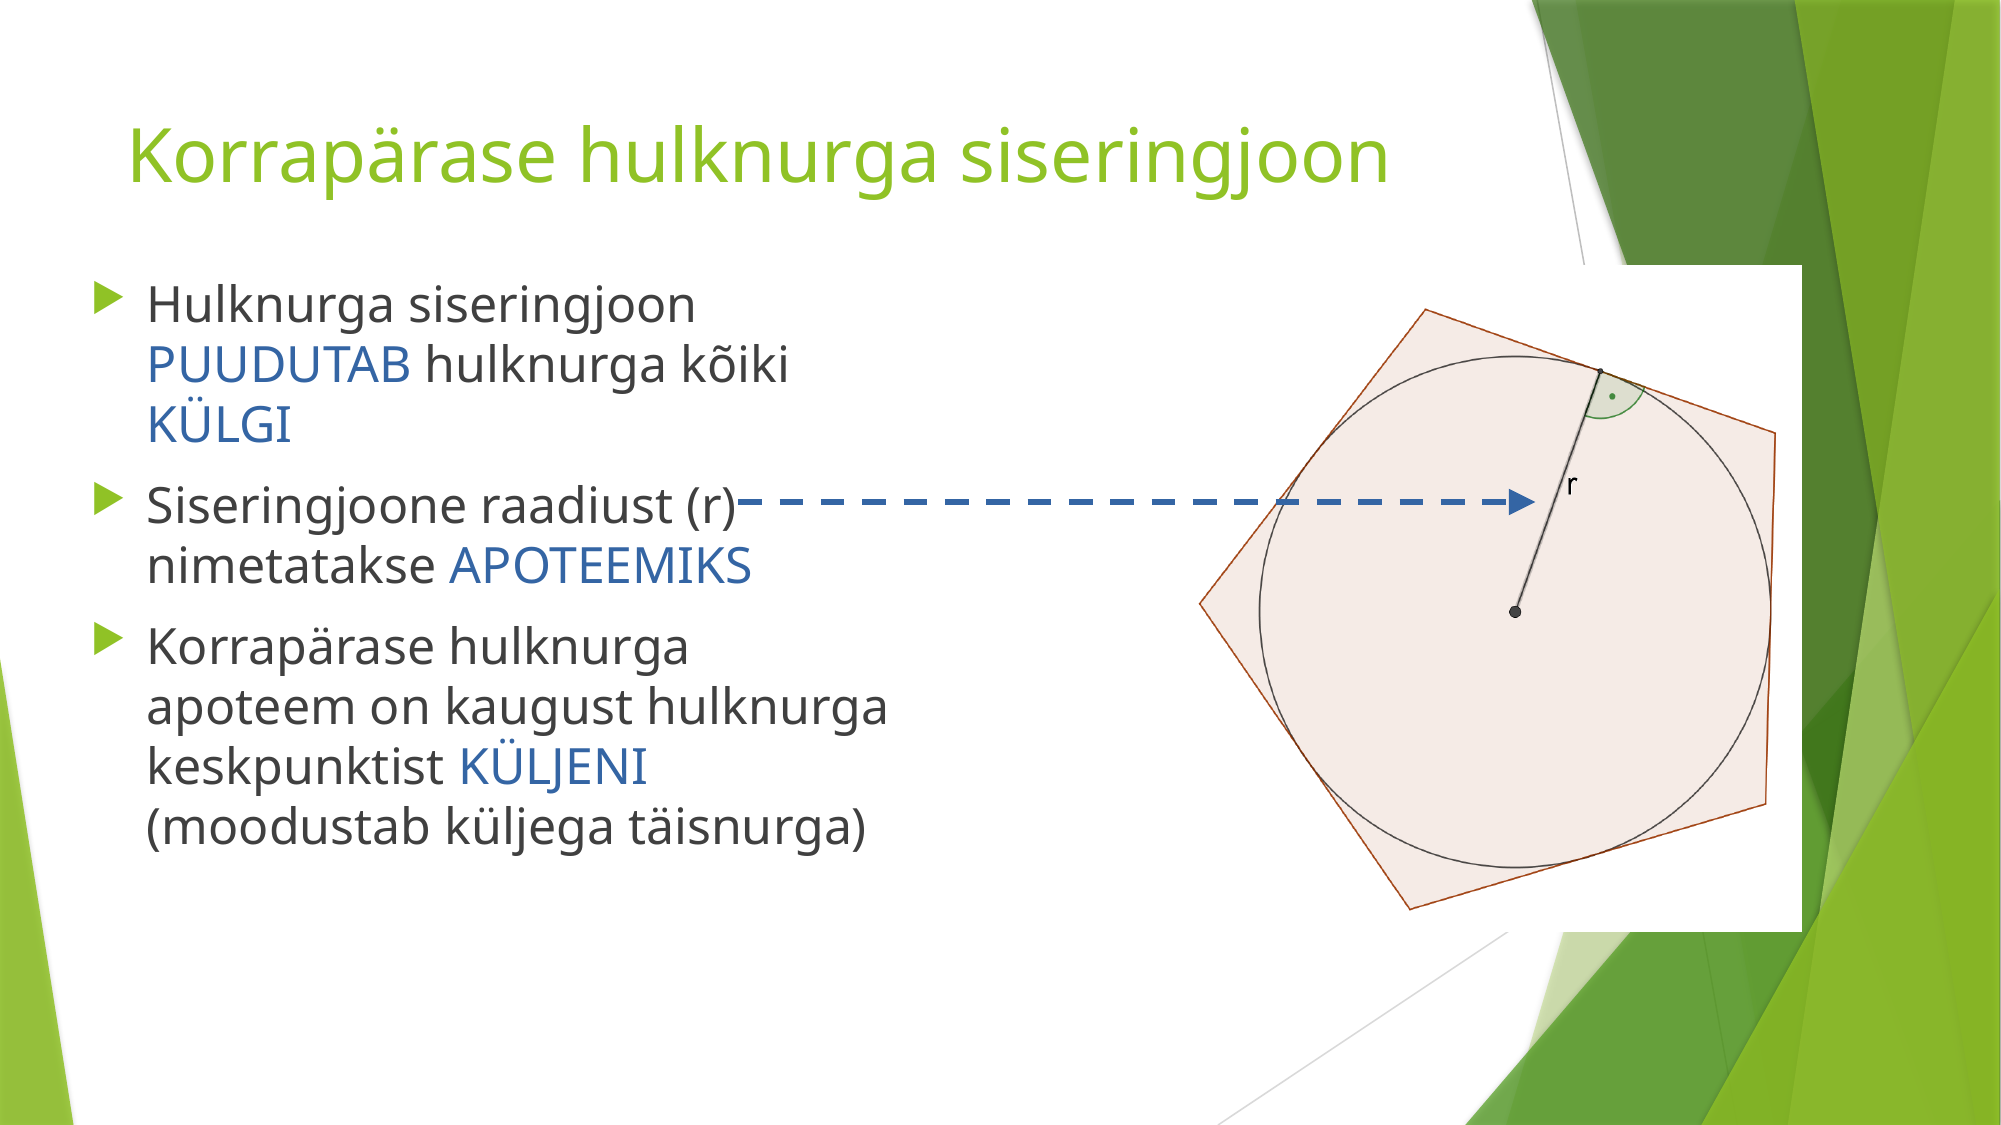

# Korrapärase hulknurga siseringjoon
Hulknurga siseringjoon PUUDUTAB hulknurga kõiki KÜLGI
Siseringjoone raadiust (r) nimetatakse APOTEEMIKS
Korrapärase hulknurga apoteem on kaugust hulknurga keskpunktist KÜLJENI (moodustab küljega täisnurga)